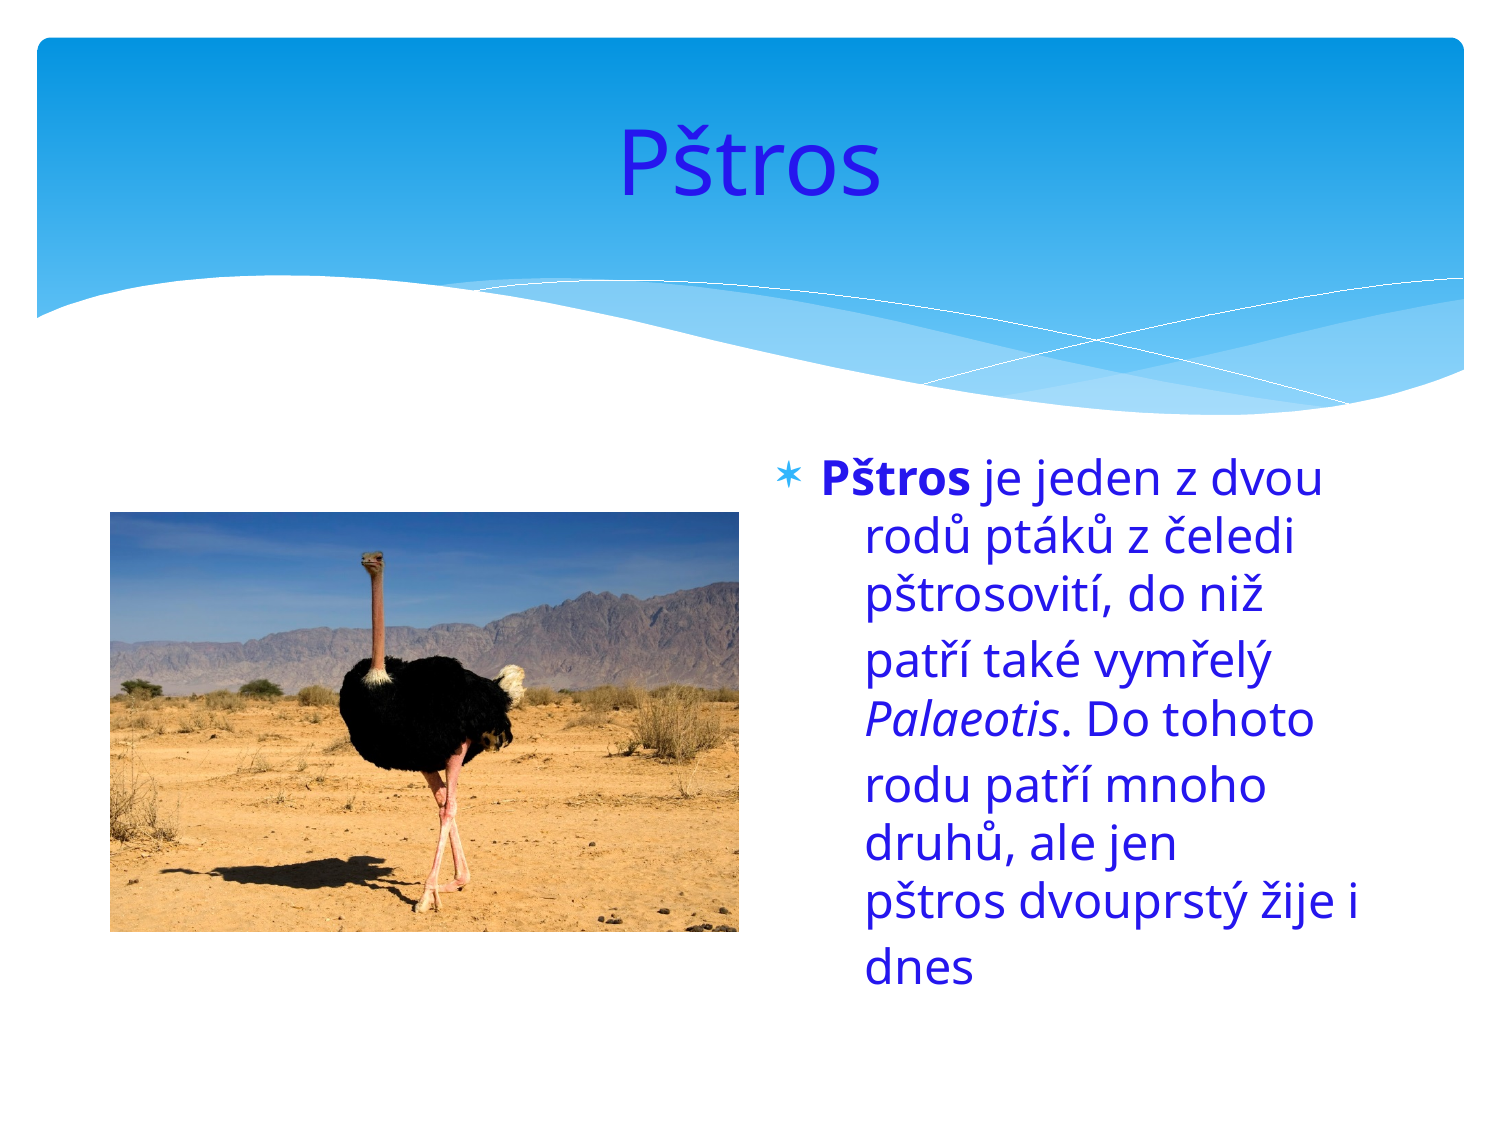

# Pštros
Pštros je jeden z dvou rodů ptáků z čeledi pštrosovití, do niž patří také vymřelý Palaeotis. Do tohoto rodu patří mnoho druhů, ale jen pštros dvouprstý žije i dnes